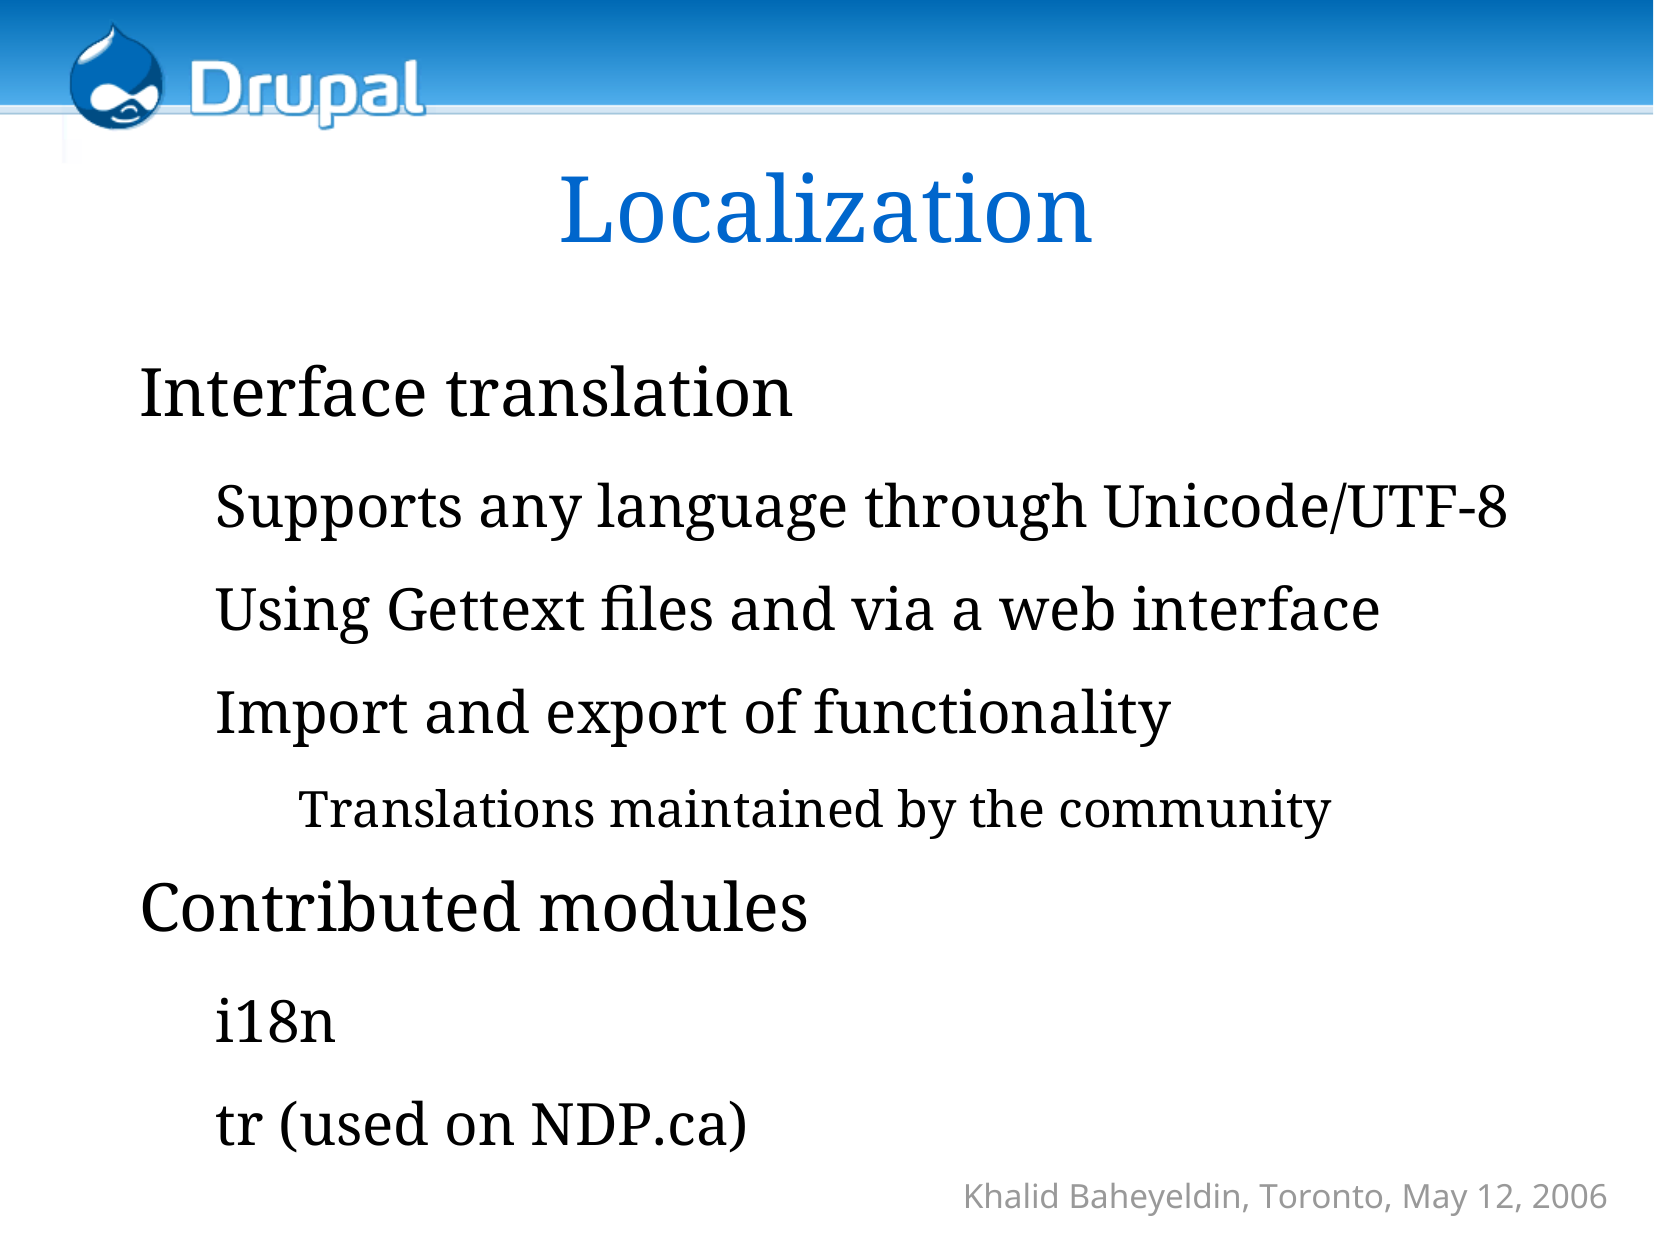

# Localization
Interface translation
Supports any language through Unicode/UTF-8
Using Gettext files and via a web interface
Import and export of functionality
Translations maintained by the community
Contributed modules
i18n
tr (used on NDP.ca)